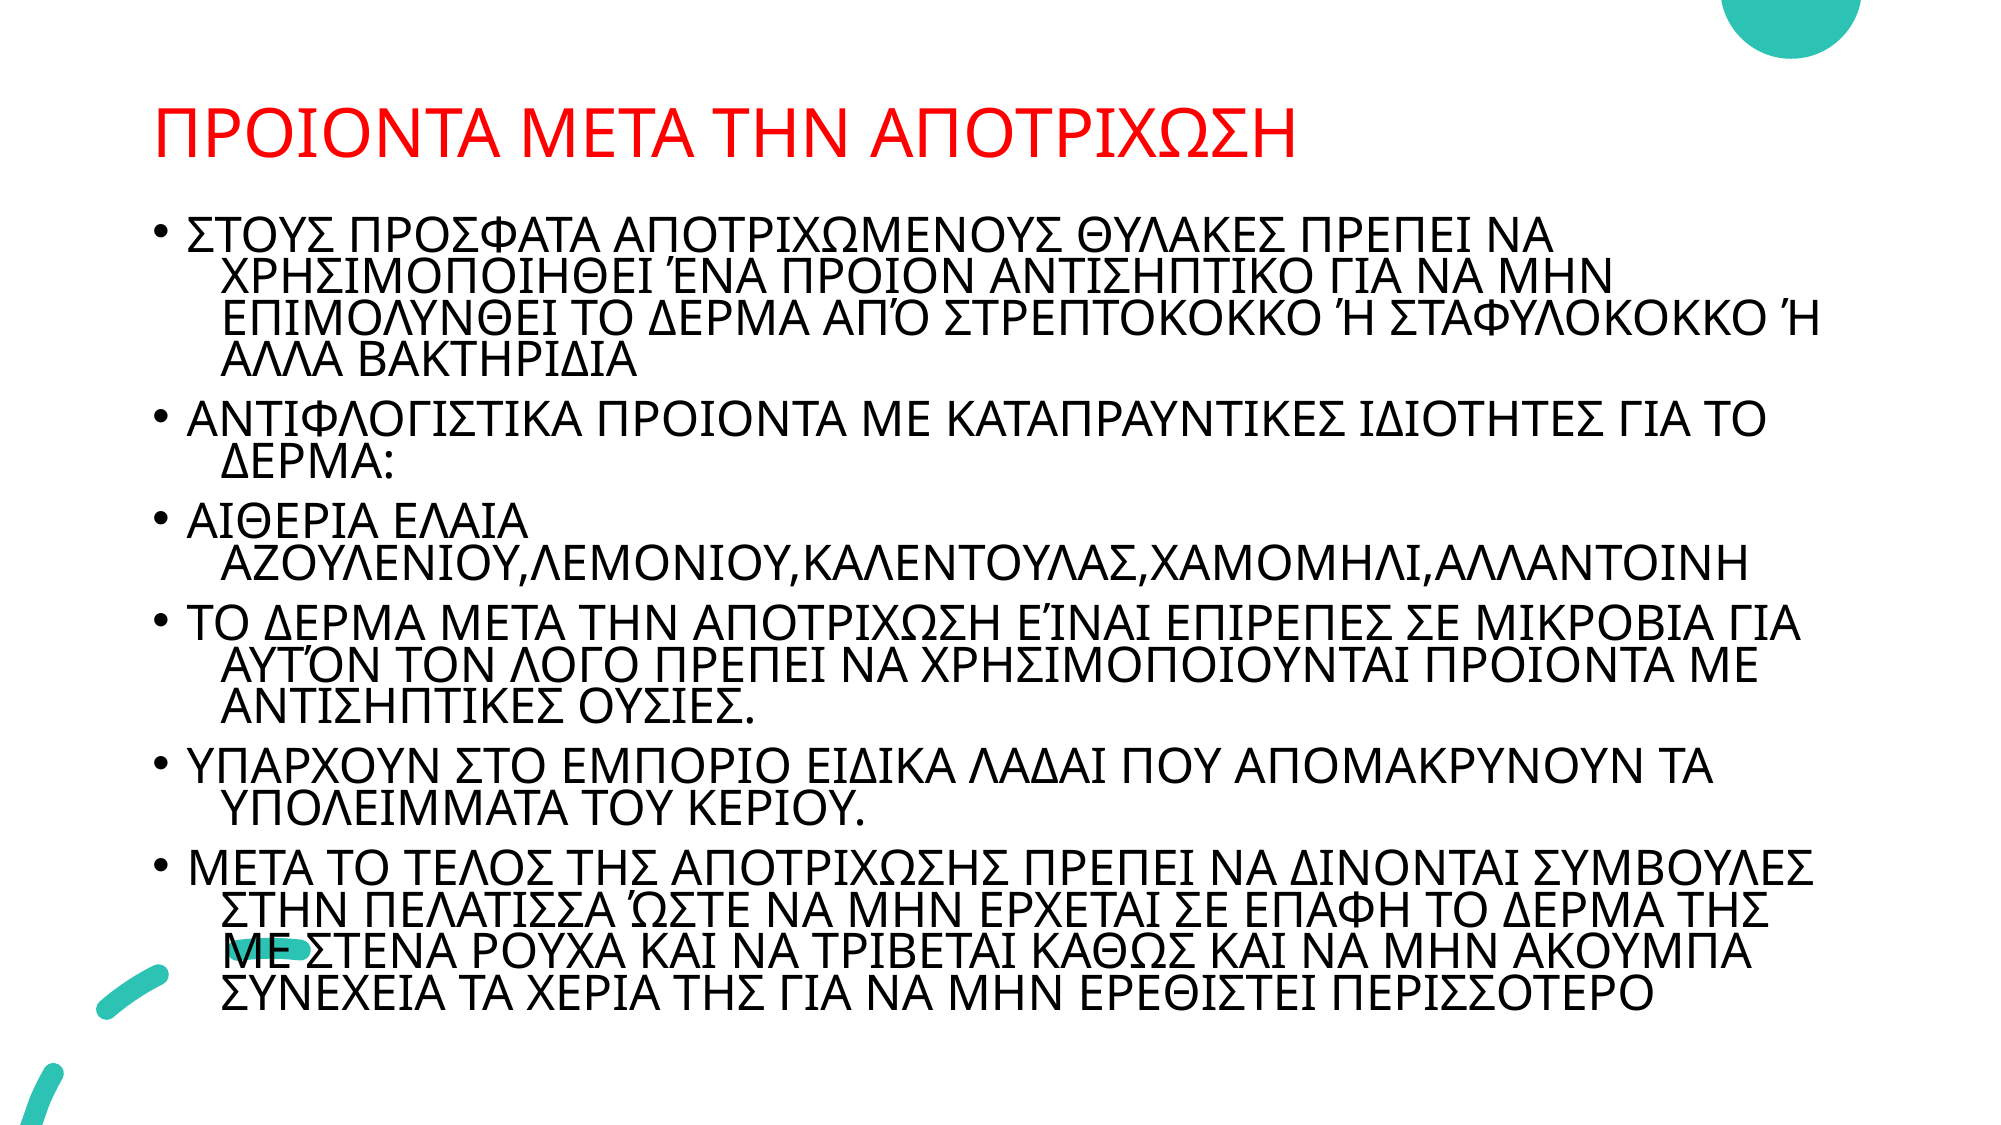

# ΠΡΟΙΟΝΤΑ ΜΕΤΑ ΤΗΝ ΑΠΟΤΡΙΧΩΣΗ
ΣΤΟΥΣ ΠΡΟΣΦΑΤΑ ΑΠΟΤΡΙΧΩΜΕΝΟΥΣ ΘΥΛΑΚΕΣ ΠΡΕΠΕΙ ΝΑ ΧΡΗΣΙΜΟΠΟΙΗΘΕΙ ΈΝΑ ΠΡΟΙΟΝ ΑΝΤΙΣΗΠΤΙΚΟ ΓΙΑ ΝΑ ΜΗΝ ΕΠΙΜΟΛΥΝΘΕΙ ΤΟ ΔΕΡΜΑ ΑΠΌ ΣΤΡΕΠΤΟΚΟΚΚΟ Ή ΣΤΑΦΥΛΟΚΟΚΚΟ Ή ΑΛΛΑ ΒΑΚΤΗΡΙΔΙΑ
ΑΝΤΙΦΛΟΓΙΣΤΙΚΑ ΠΡΟΙΟΝΤΑ ΜΕ ΚΑΤΑΠΡΑΥΝΤΙΚΕΣ ΙΔΙΟΤΗΤΕΣ ΓΙΑ ΤΟ ΔΕΡΜΑ:
ΑΙΘΕΡΙΑ ΕΛΑΙΑ ΑΖΟΥΛΕΝΙΟΥ,ΛΕΜΟΝΙΟΥ,ΚΑΛΕΝΤΟΥΛΑΣ,ΧΑΜΟΜΗΛΙ,ΑΛΛΑΝΤΟΙΝΗ
ΤΟ ΔΕΡΜΑ ΜΕΤΑ ΤΗΝ ΑΠΟΤΡΙΧΩΣΗ ΕΊΝΑΙ ΕΠΙΡΕΠΕΣ ΣΕ ΜΙΚΡΟΒΙΑ ΓΙΑ ΑΥΤΌΝ ΤΟΝ ΛΟΓΟ ΠΡΕΠΕΙ ΝΑ ΧΡΗΣΙΜΟΠΟΙΟΥΝΤΑΙ ΠΡΟΙΟΝΤΑ ΜΕ ΑΝΤΙΣΗΠΤΙΚΕΣ ΟΥΣΙΕΣ.
ΥΠΑΡΧΟΥΝ ΣΤΟ ΕΜΠΟΡΙΟ ΕΙΔΙΚΑ ΛΑΔΑΙ ΠΟΥ ΑΠΟΜΑΚΡΥΝΟΥΝ ΤΑ ΥΠΟΛΕΙΜΜΑΤΑ ΤΟΥ ΚΕΡΙΟΥ.
ΜΕΤΑ ΤΟ ΤΕΛΟΣ ΤΗΣ ΑΠΟΤΡΙΧΩΣΗΣ ΠΡΕΠΕΙ ΝΑ ΔΙΝΟΝΤΑΙ ΣΥΜΒΟΥΛΕΣ ΣΤΗΝ ΠΕΛΑΤΙΣΣΑ ΏΣΤΕ ΝΑ ΜΗΝ ΕΡΧΕΤΑΙ ΣΕ ΕΠΑΦΗ ΤΟ ΔΕΡΜΑ ΤΗΣ ΜΕ ΣΤΕΝΑ ΡΟΥΧΑ ΚΑΙ ΝΑ ΤΡΙΒΕΤΑΙ ΚΑΘΩΣ ΚΑΙ ΝΑ ΜΗΝ ΑΚΟΥΜΠΑ ΣΥΝΕΧΕΙΑ ΤΑ ΧΕΡΙΑ ΤΗΣ ΓΙΑ ΝΑ ΜΗΝ ΕΡΕΘΙΣΤΕΙ ΠΕΡΙΣΣΟΤΕΡΟ